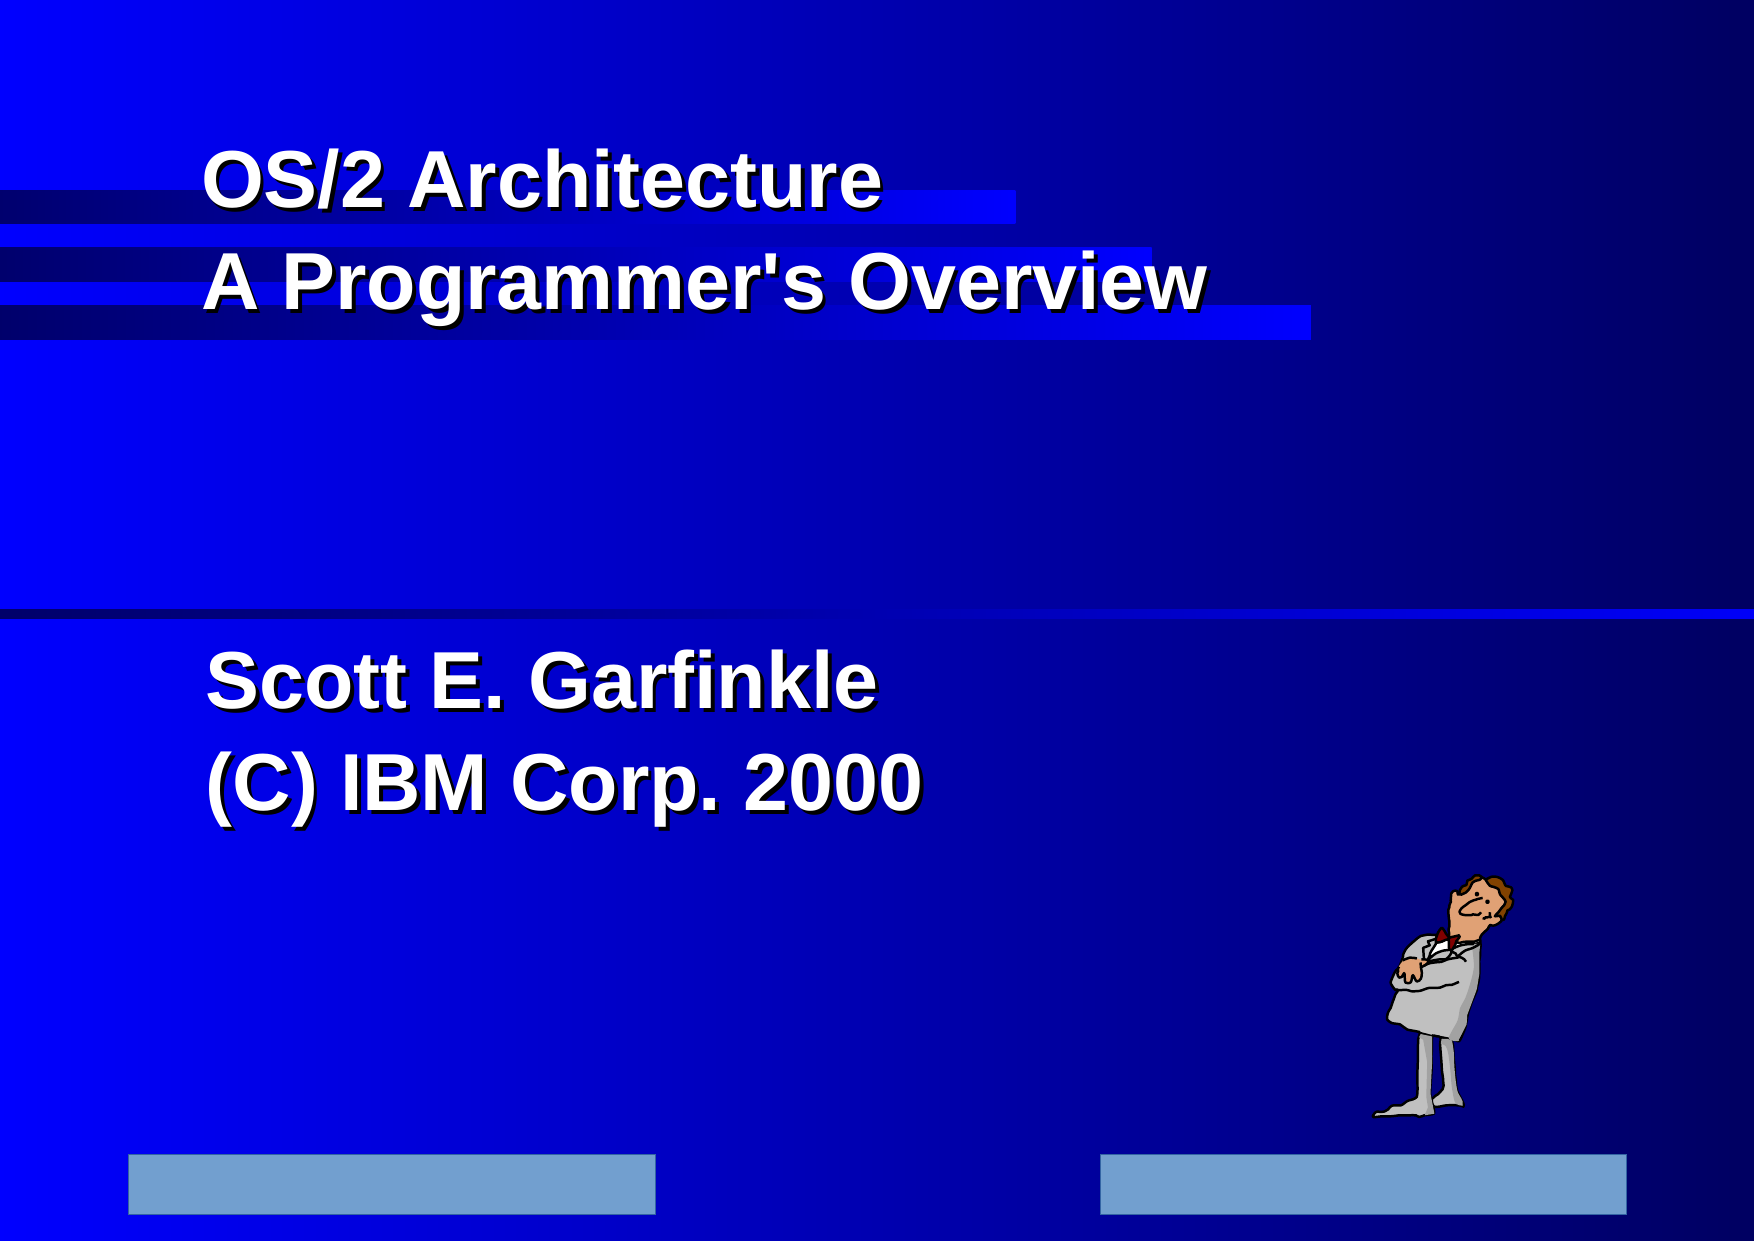

OS/2 Architecture
A Programmer's Overview
Scott E. Garfinkle
(C) IBM Corp. 2000